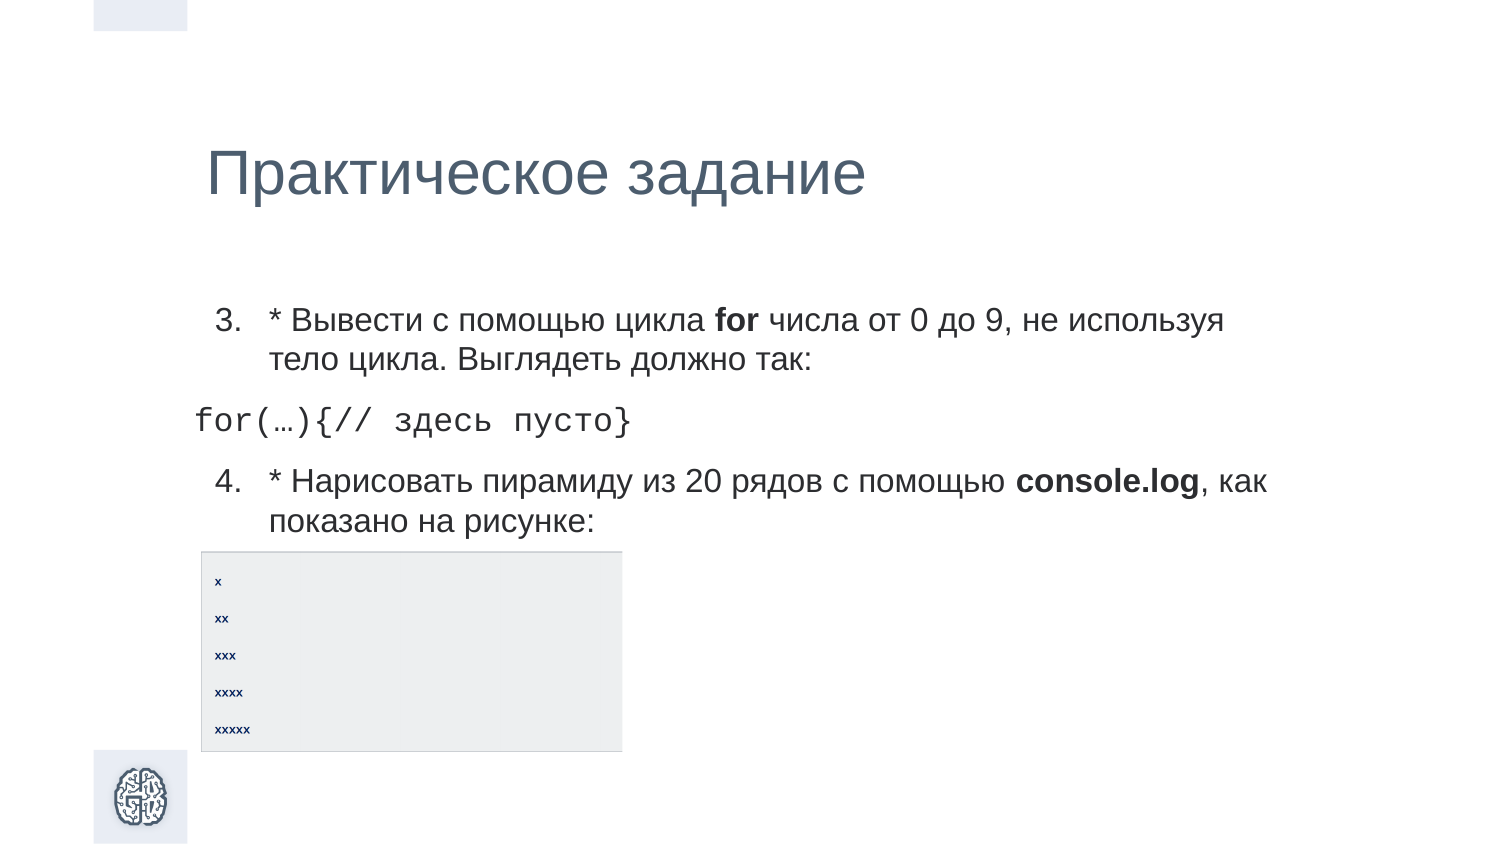

# Практическое задание
* Вывести с помощью цикла for числа от 0 до 9, не используя тело цикла. Выглядеть должно так:
for(…){// здесь пусто}
* Нарисовать пирамиду из 20 рядов с помощью console.log, как показано на рисунке: